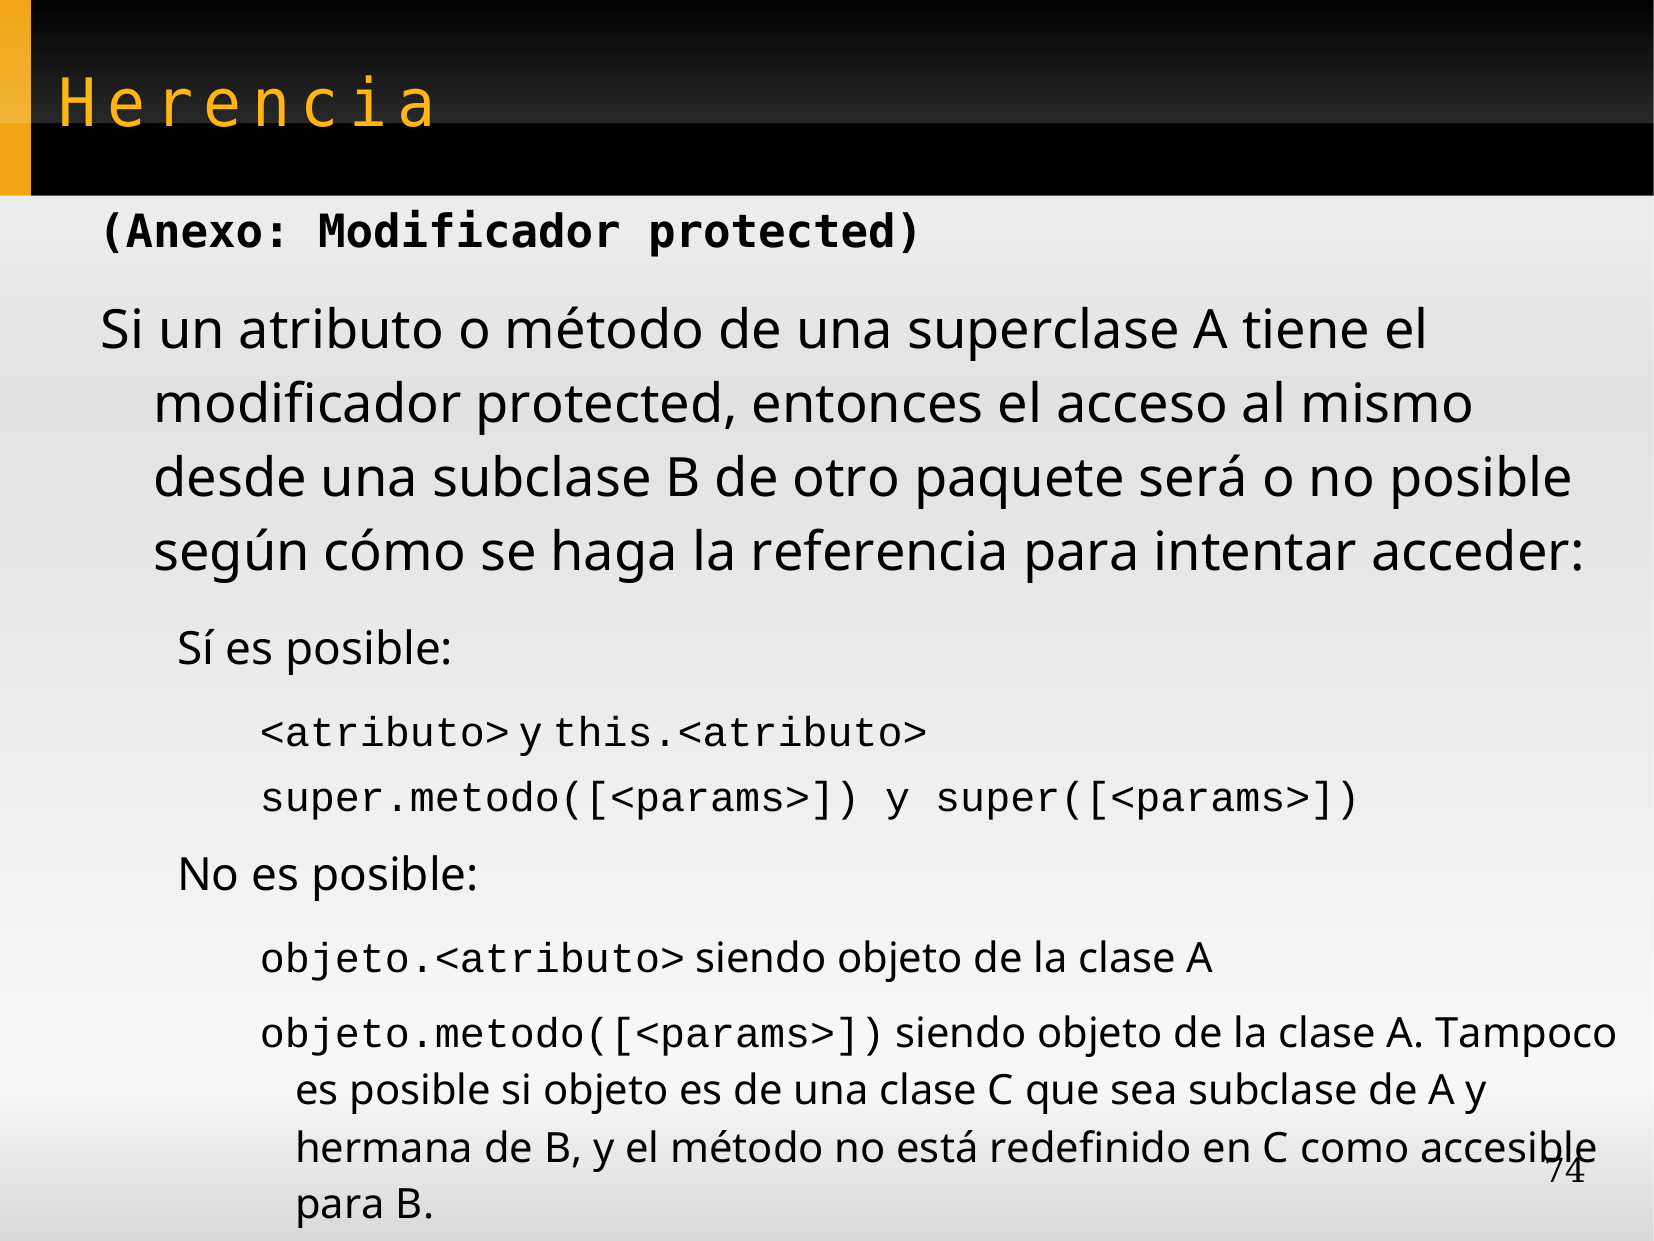

# Herencia
(Anexo: Modificador protected)
Si un atributo o método de una superclase A tiene el modificador protected, entonces el acceso al mismo desde una subclase B de otro paquete será o no posible según cómo se haga la referencia para intentar acceder:
Sí es posible:
<atributo> y this.<atributo>
super.metodo([<params>]) y super([<params>])
No es posible:
objeto.<atributo> siendo objeto de la clase A
objeto.metodo([<params>]) siendo objeto de la clase A. Tampoco es posible si objeto es de una clase C que sea subclase de A y hermana de B, y el método no está redefinido en C como accesible para B.
new A([<params>]) siendo el constructor A protected
74